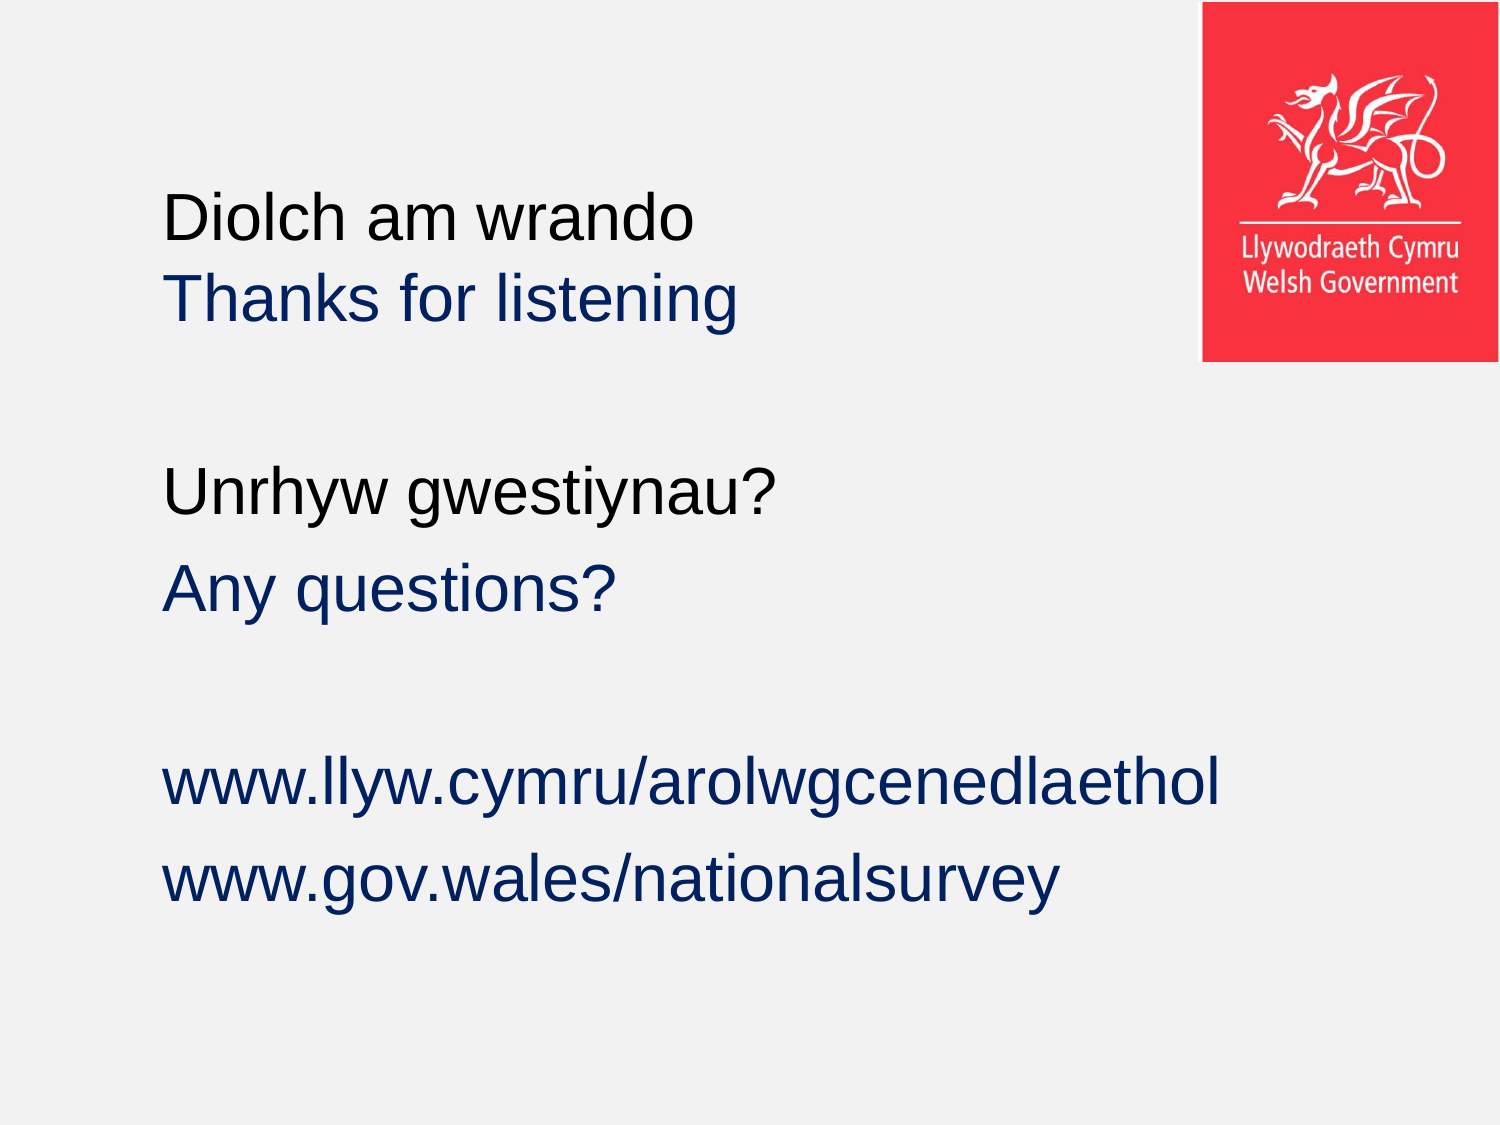

# Diolch am wrando Thanks for listening
Unrhyw gwestiynau?
Any questions?
www.llyw.cymru/arolwgcenedlaethol
www.gov.wales/nationalsurvey